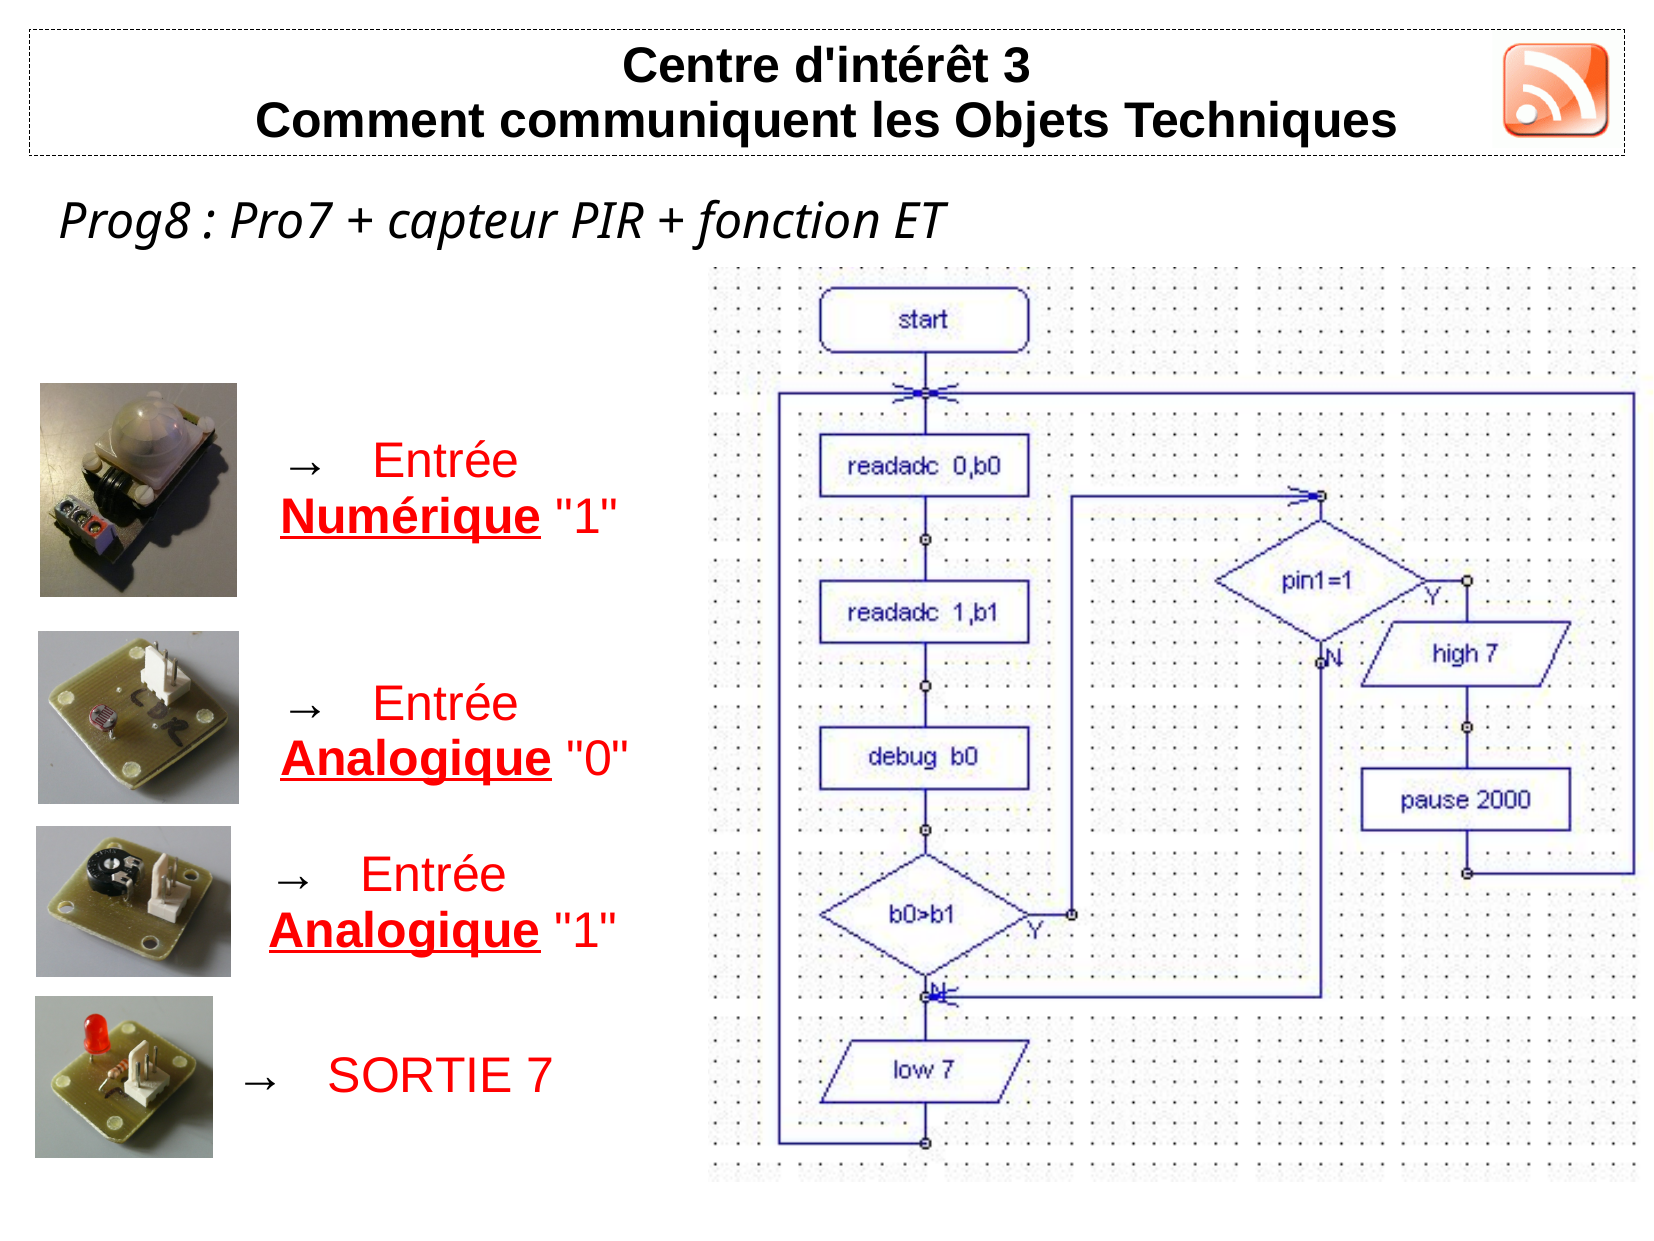

Centre d'intérêt 3
Comment communiquent les Objets Techniques
Prog8 : Pro7 + capteur PIR + fonction ET
→ Entrée
Numérique "1"
→ Entrée
Analogique "0"
→ Entrée
Analogique "1"
→ SORTIE 7